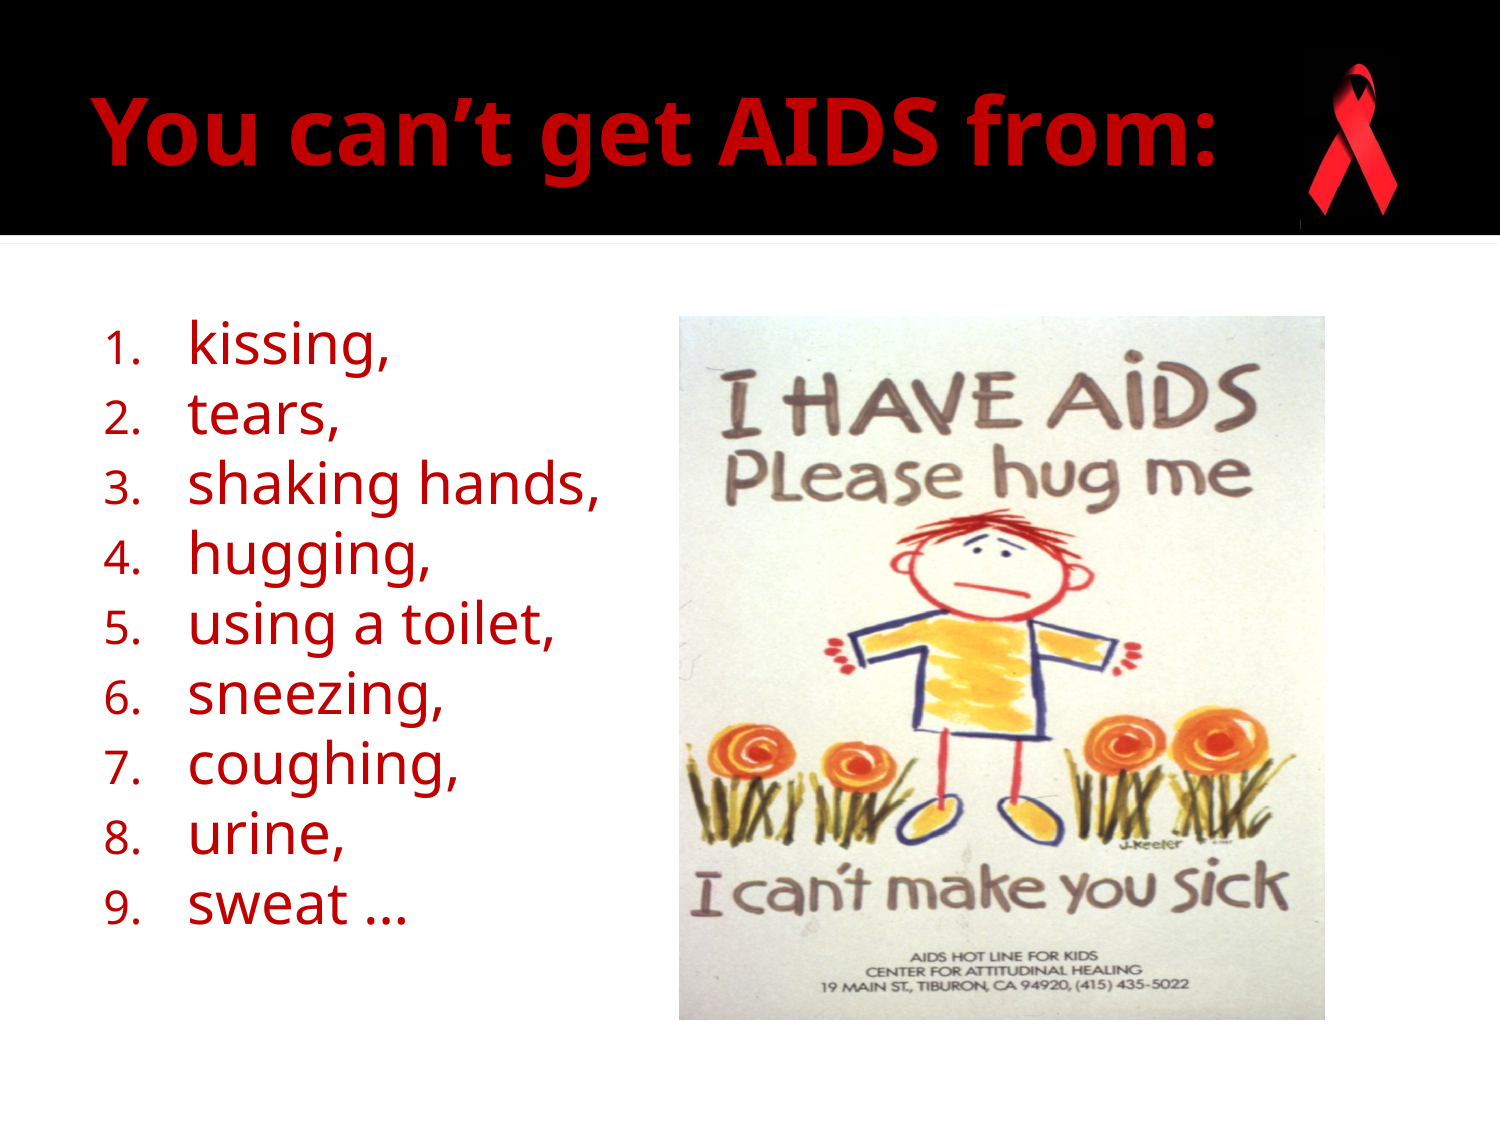

# You can’t get AIDS from:
kissing,
tears,
shaking hands,
hugging,
using a toilet,
sneezing,
coughing,
urine,
sweat …